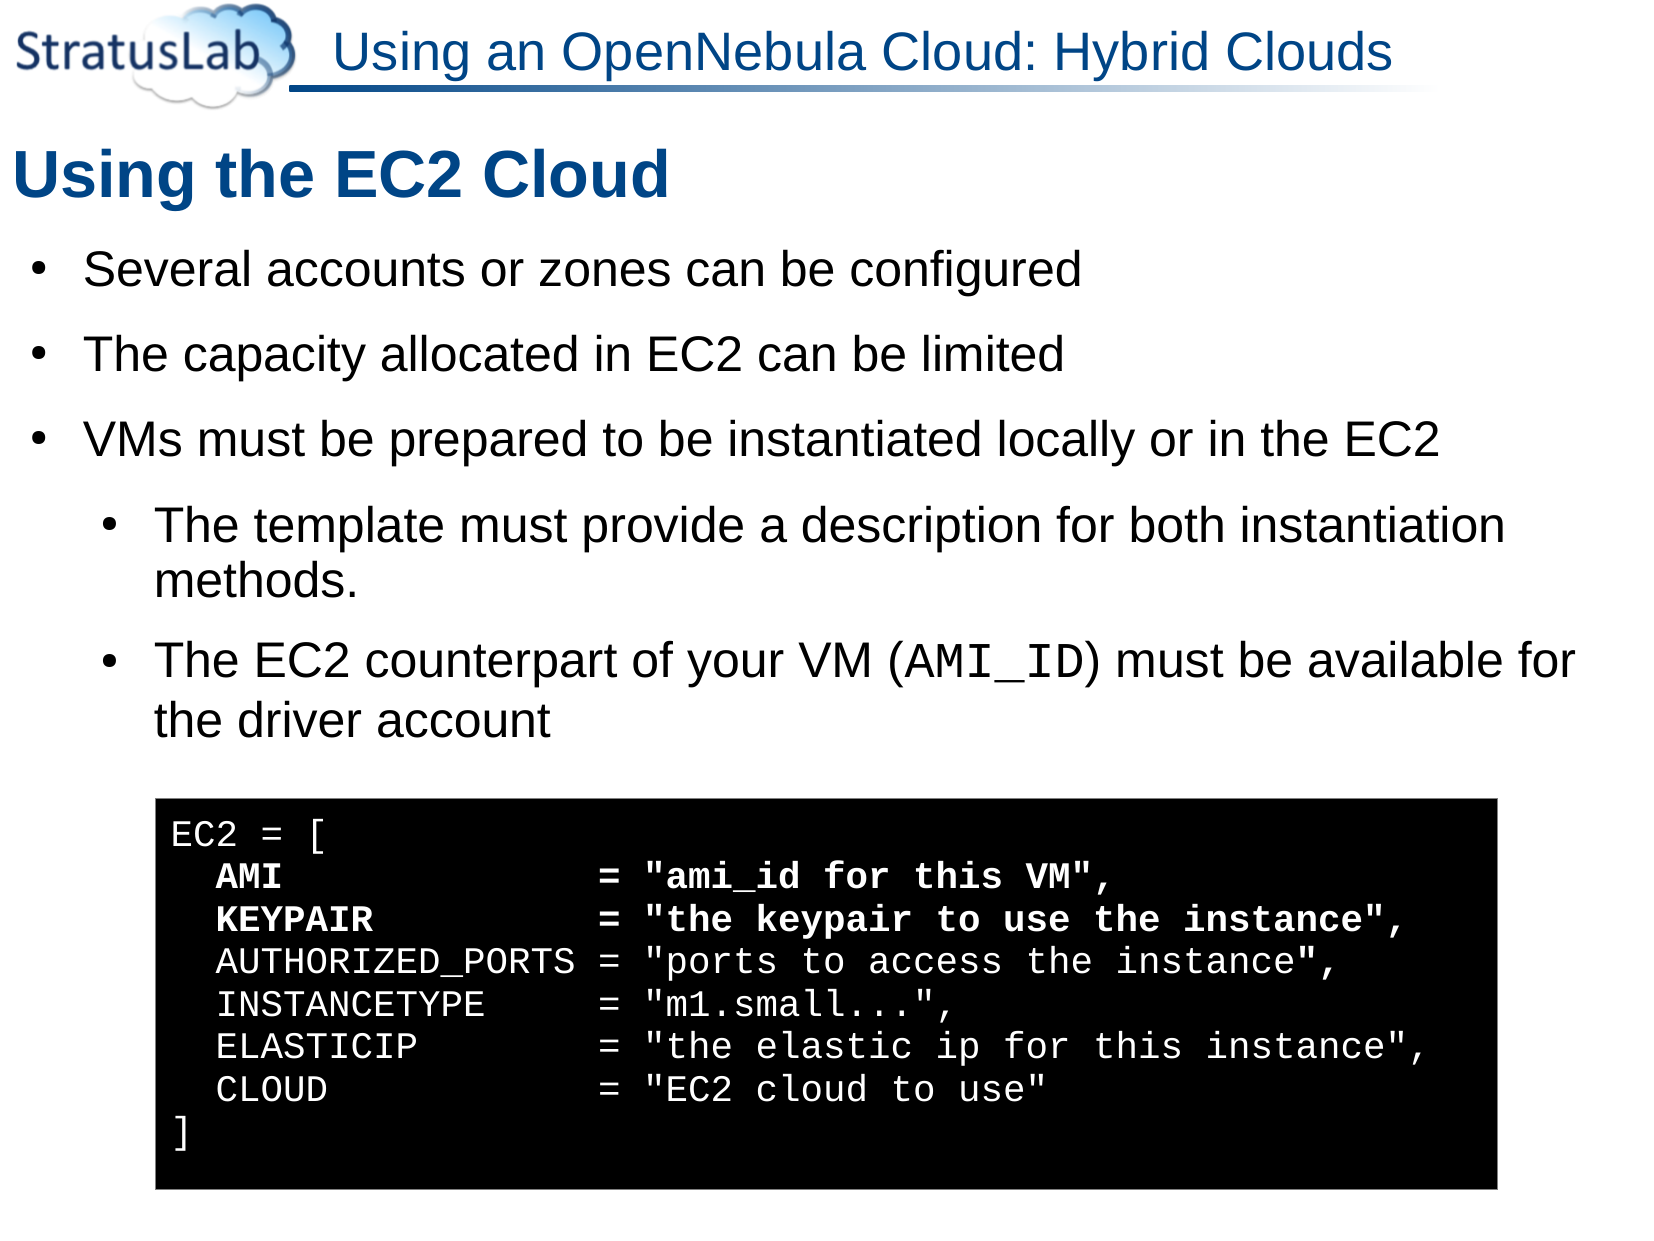

Using an OpenNebula Cloud: Hybrid Clouds
# Using the EC2 Cloud
Several accounts or zones can be configured
The capacity allocated in EC2 can be limited
VMs must be prepared to be instantiated locally or in the EC2
The template must provide a description for both instantiation methods.
The EC2 counterpart of your VM (AMI_ID) must be available for the driver account
EC2 = [
 AMI = "ami_id for this VM",
 KEYPAIR = "the keypair to use the instance",
 AUTHORIZED_PORTS = "ports to access the instance",
 INSTANCETYPE = "m1.small...",
 ELASTICIP = "the elastic ip for this instance",
 CLOUD = "EC2 cloud to use"
]